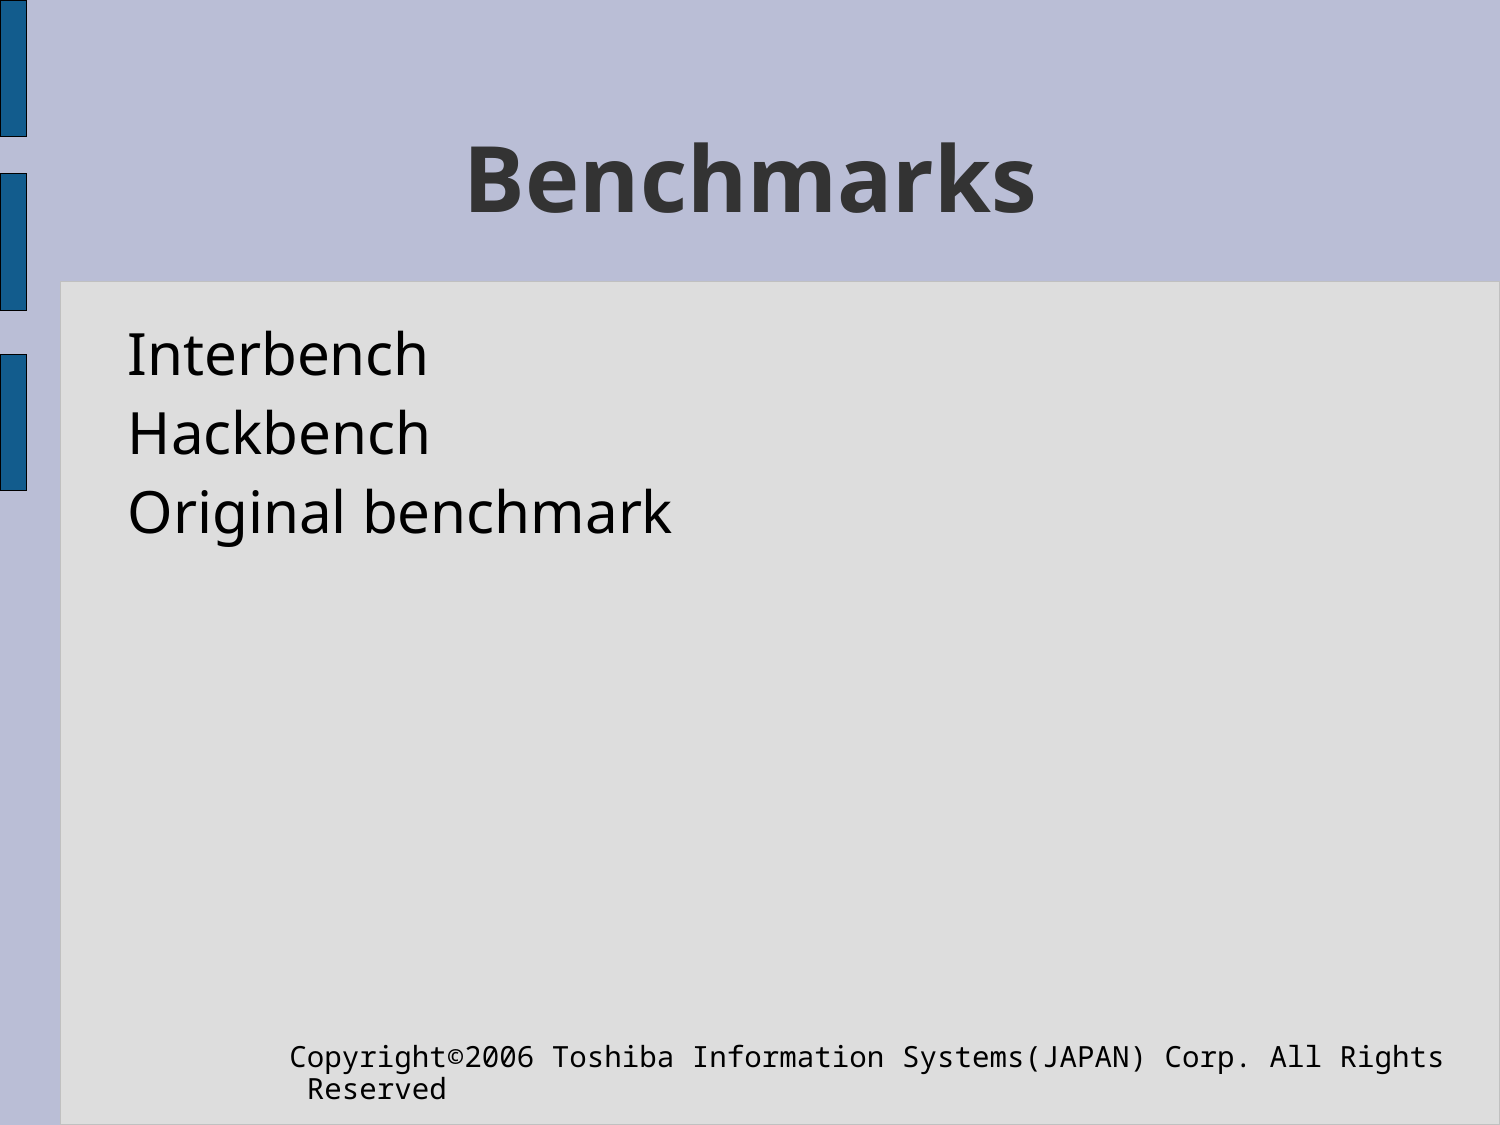

# Benchmarks
Interbench
Hackbench
Original benchmark
Copyright©2006 Toshiba Information Systems(JAPAN) Corp. All Rights Reserved